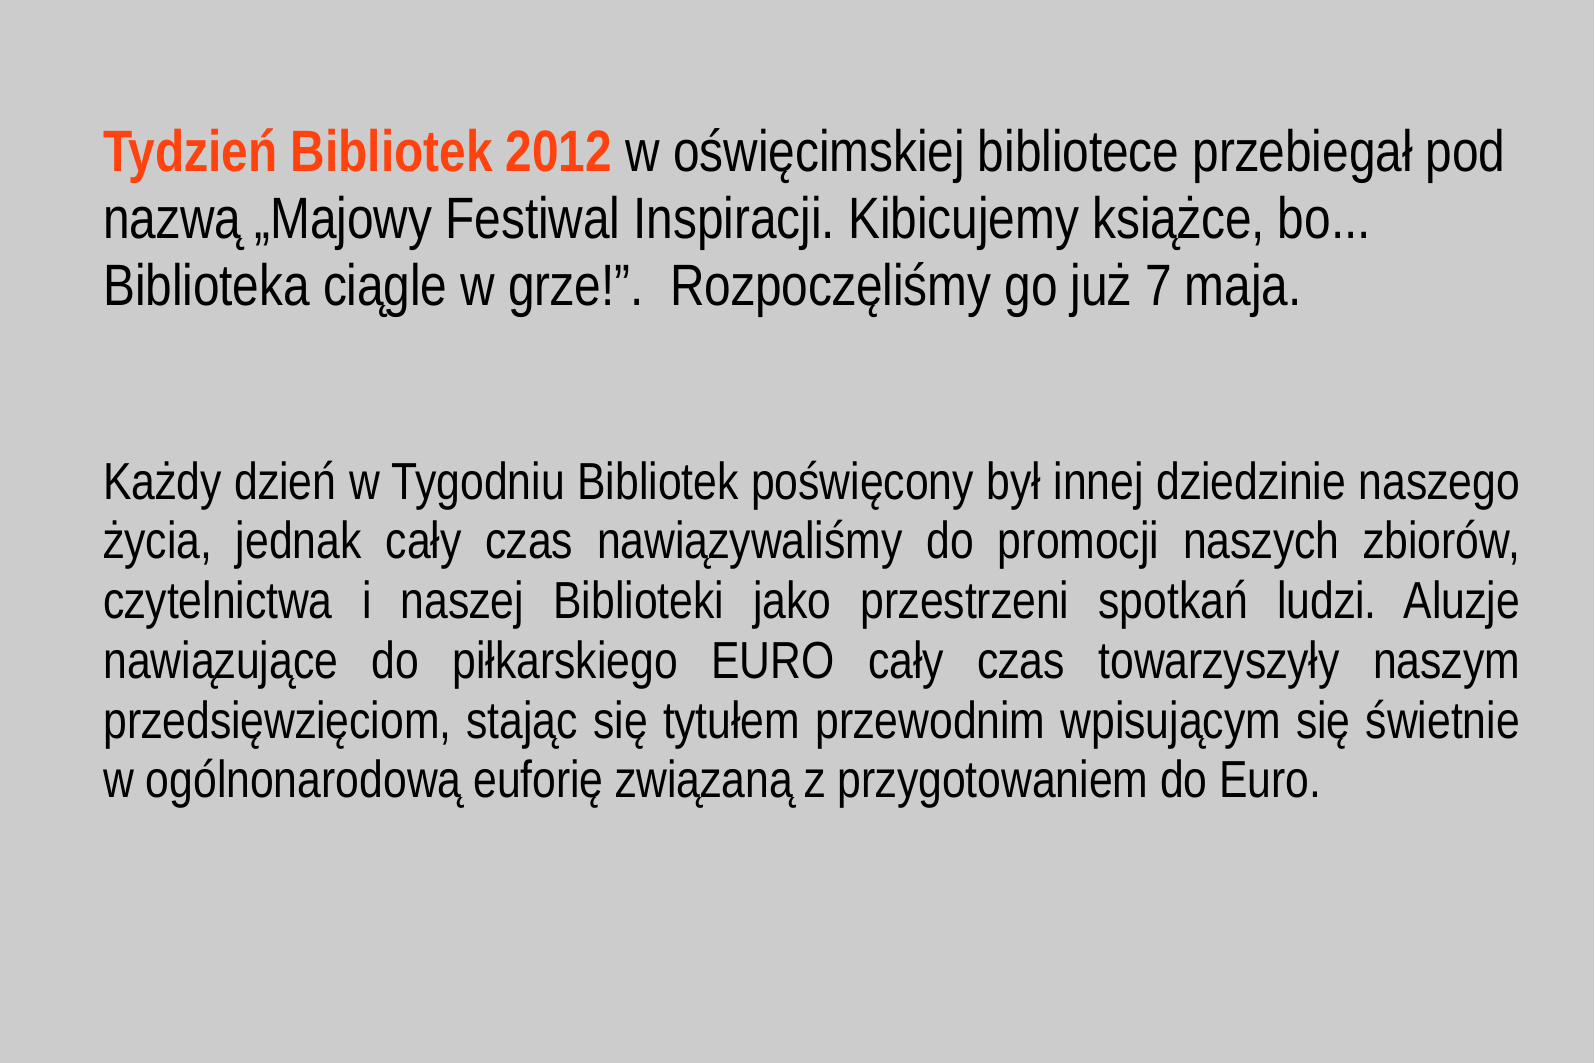

Tydzień Bibliotek 2012 w oświęcimskiej bibliotece przebiegał pod nazwą „Majowy Festiwal Inspiracji. Kibicujemy książce, bo... Biblioteka ciągle w grze!”. Rozpoczęliśmy go już 7 maja.
Każdy dzień w Tygodniu Bibliotek poświęcony był innej dziedzinie naszego życia, jednak cały czas nawiązywaliśmy do promocji naszych zbiorów, czytelnictwa i naszej Biblioteki jako przestrzeni spotkań ludzi. Aluzje nawiązujące do piłkarskiego EURO cały czas towarzyszyły naszym przedsięwzięciom, stając się tytułem przewodnim wpisującym się świetnie w ogólnonarodową euforię związaną z przygotowaniem do Euro.